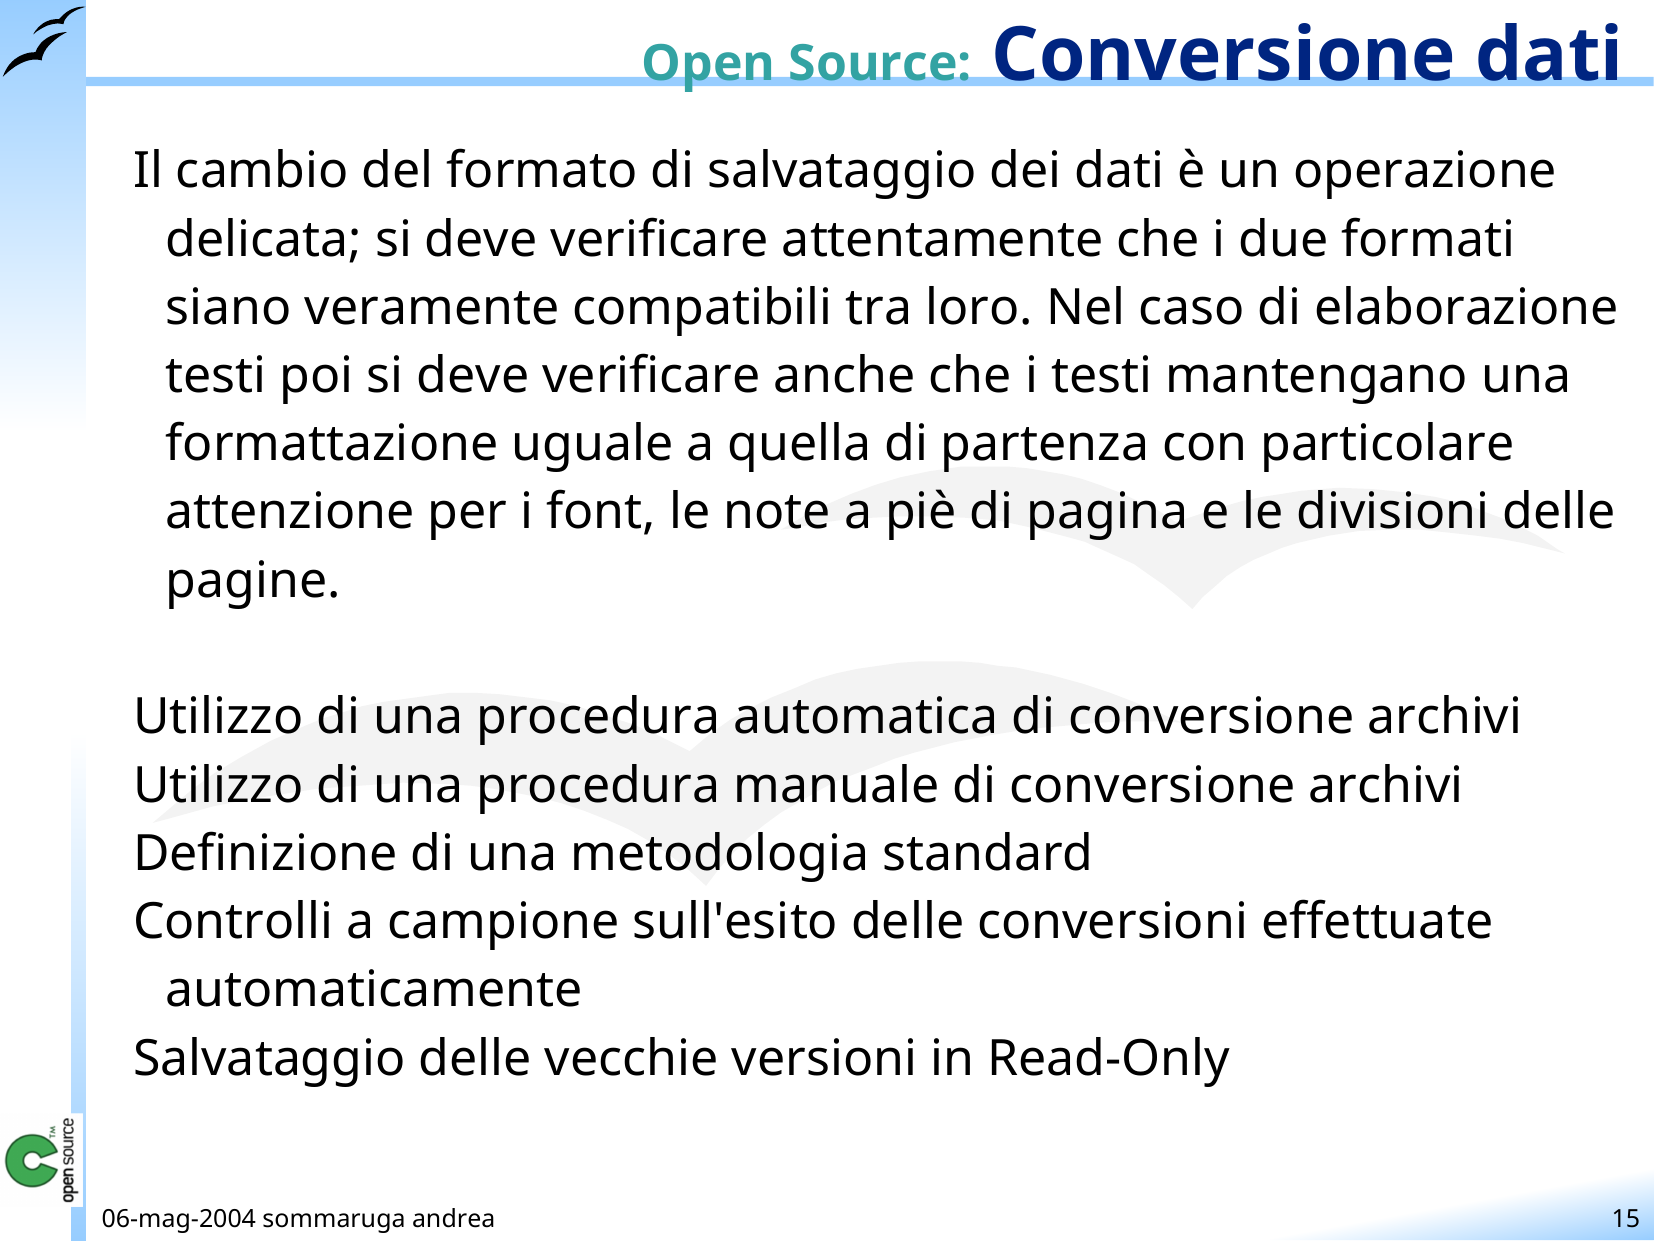

# Open Source: Conversione dati
Il cambio del formato di salvataggio dei dati è un operazione delicata; si deve verificare attentamente che i due formati siano veramente compatibili tra loro. Nel caso di elaborazione testi poi si deve verificare anche che i testi mantengano una formattazione uguale a quella di partenza con particolare attenzione per i font, le note a piè di pagina e le divisioni delle pagine.
Utilizzo di una procedura automatica di conversione archivi
Utilizzo di una procedura manuale di conversione archivi
Definizione di una metodologia standard
Controlli a campione sull'esito delle conversioni effettuate automaticamente
Salvataggio delle vecchie versioni in Read-Only